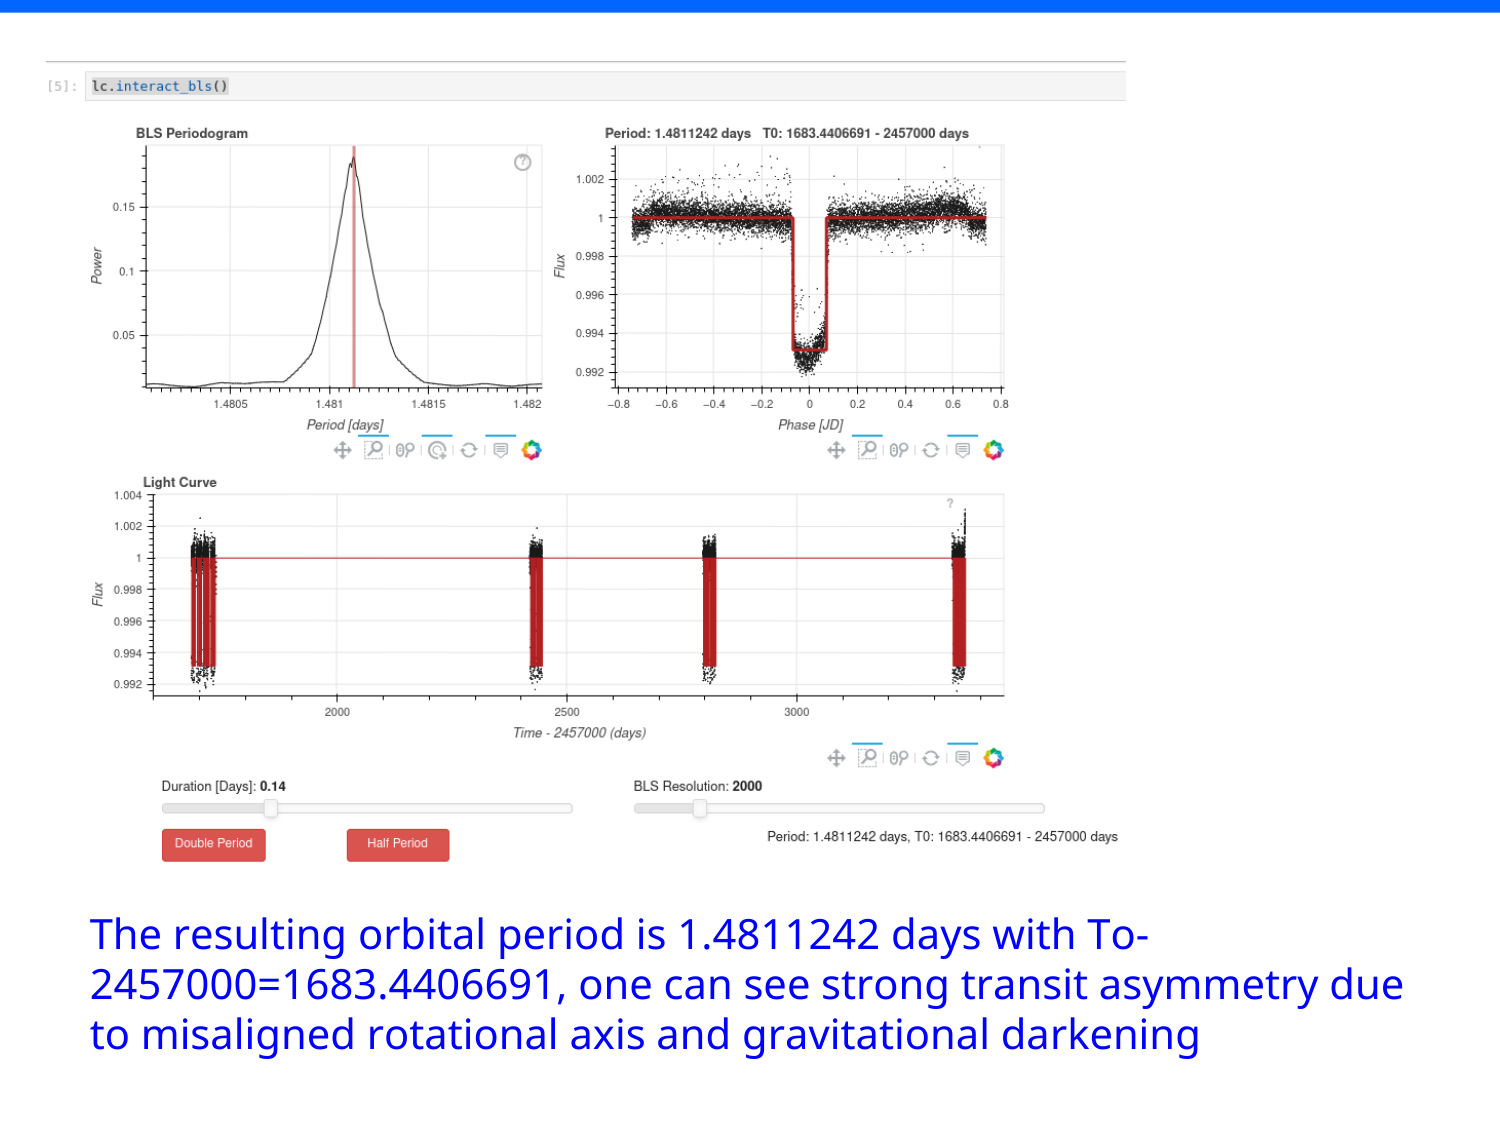

The resulting orbital period is 1.4811242 days with To-2457000=1683.4406691, one can see strong transit asymmetry due to misaligned rotational axis and gravitational darkening
28